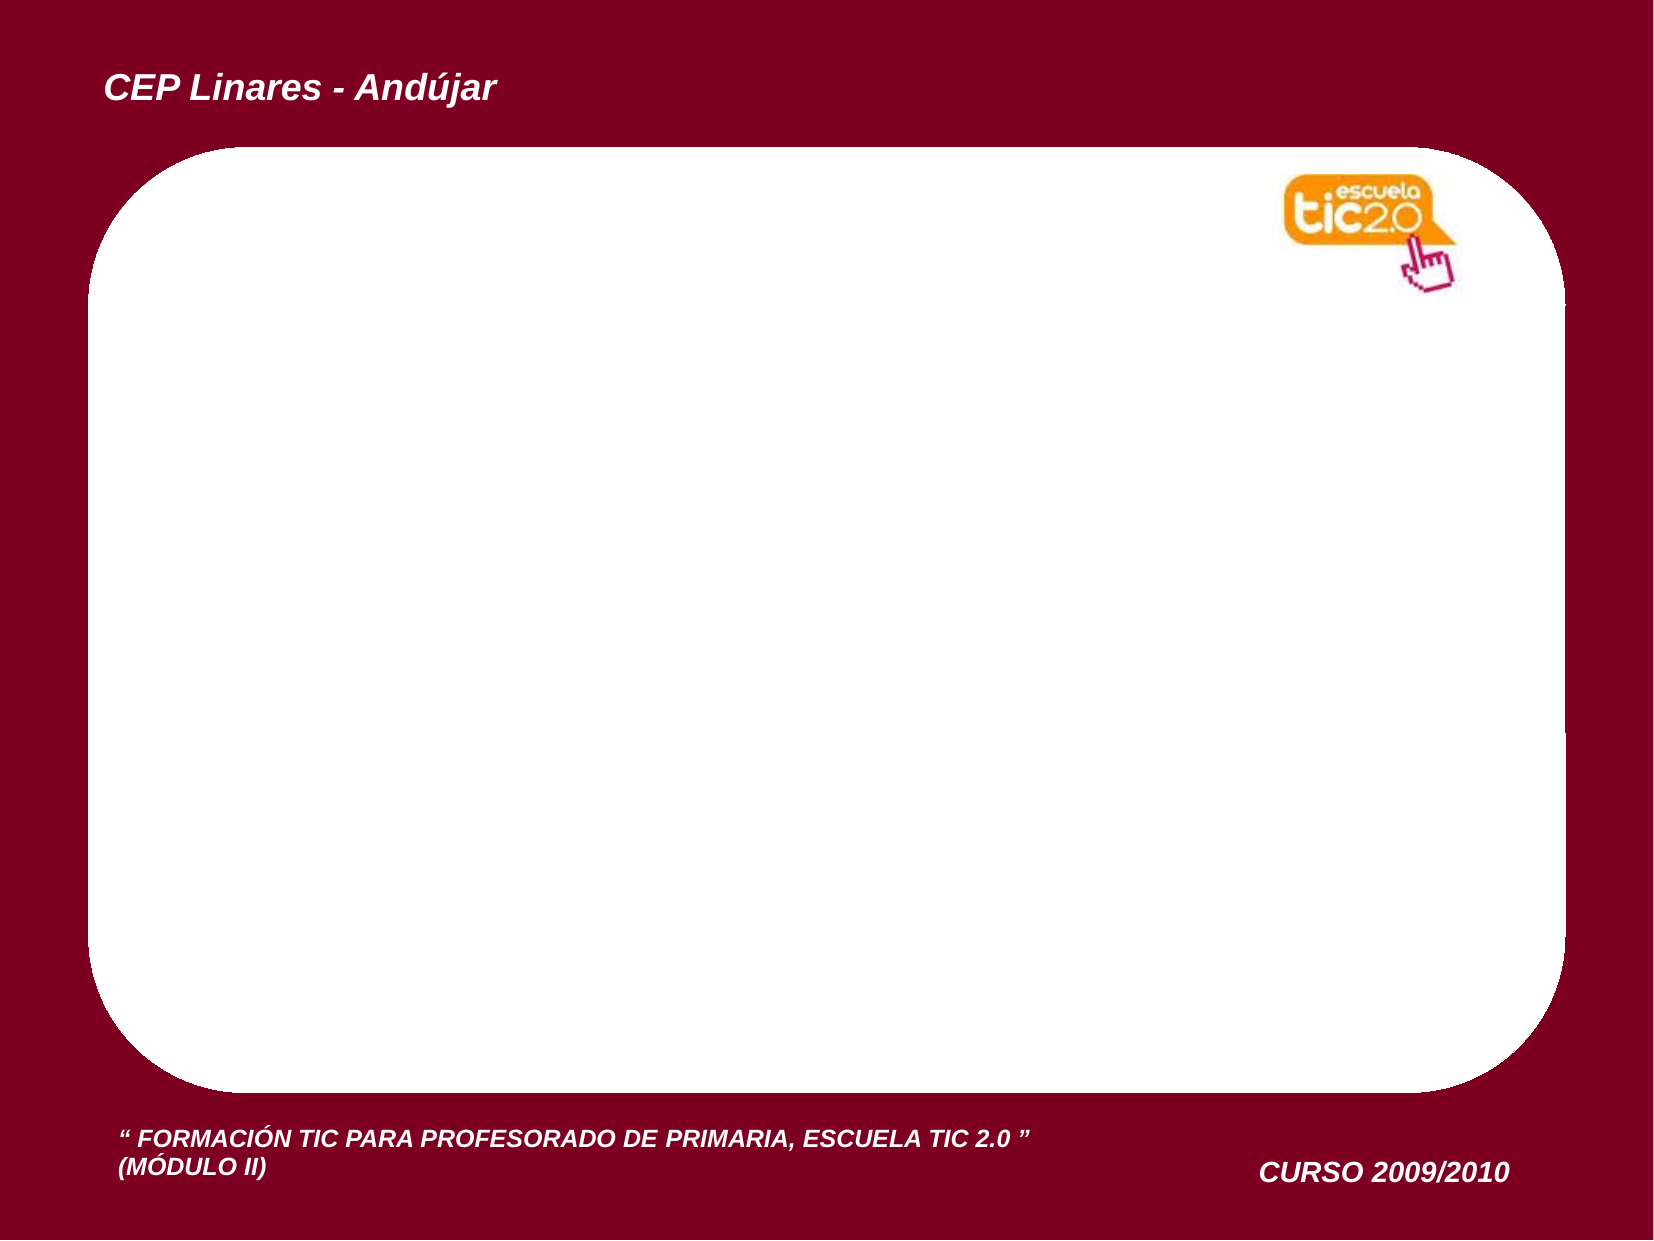

Presentación elaborada por
el Equipo de Formadores/as TIC 2.0 del CEP de Linares- Andújar.